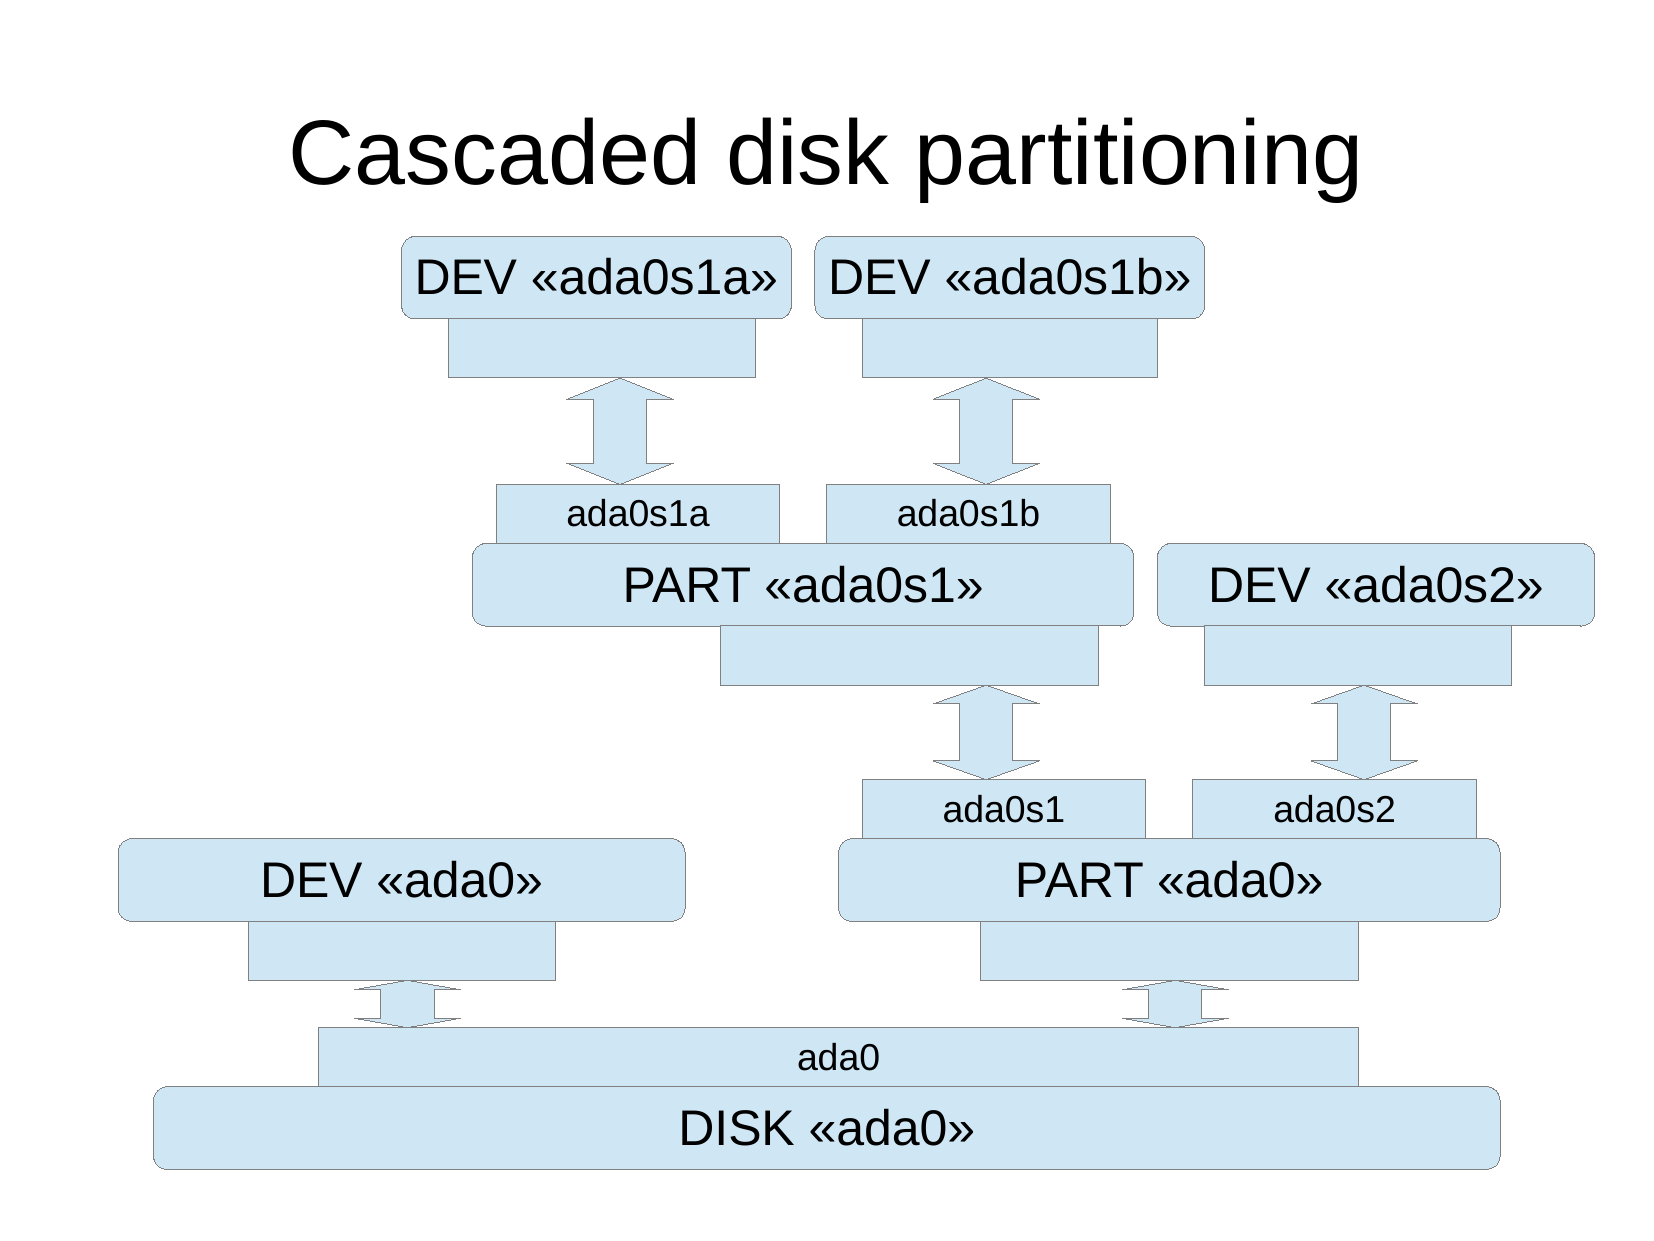

# Cascaded disk partitioning
DEV «ada0s1a»
DEV «ada0s1b»
ada0s1a
ada0s1b
PART «ada0s1»
DEV «ada0s2»
ada0s1
ada0s2
DEV «ada0»
PART «ada0»
ada0
DISK «ada0»